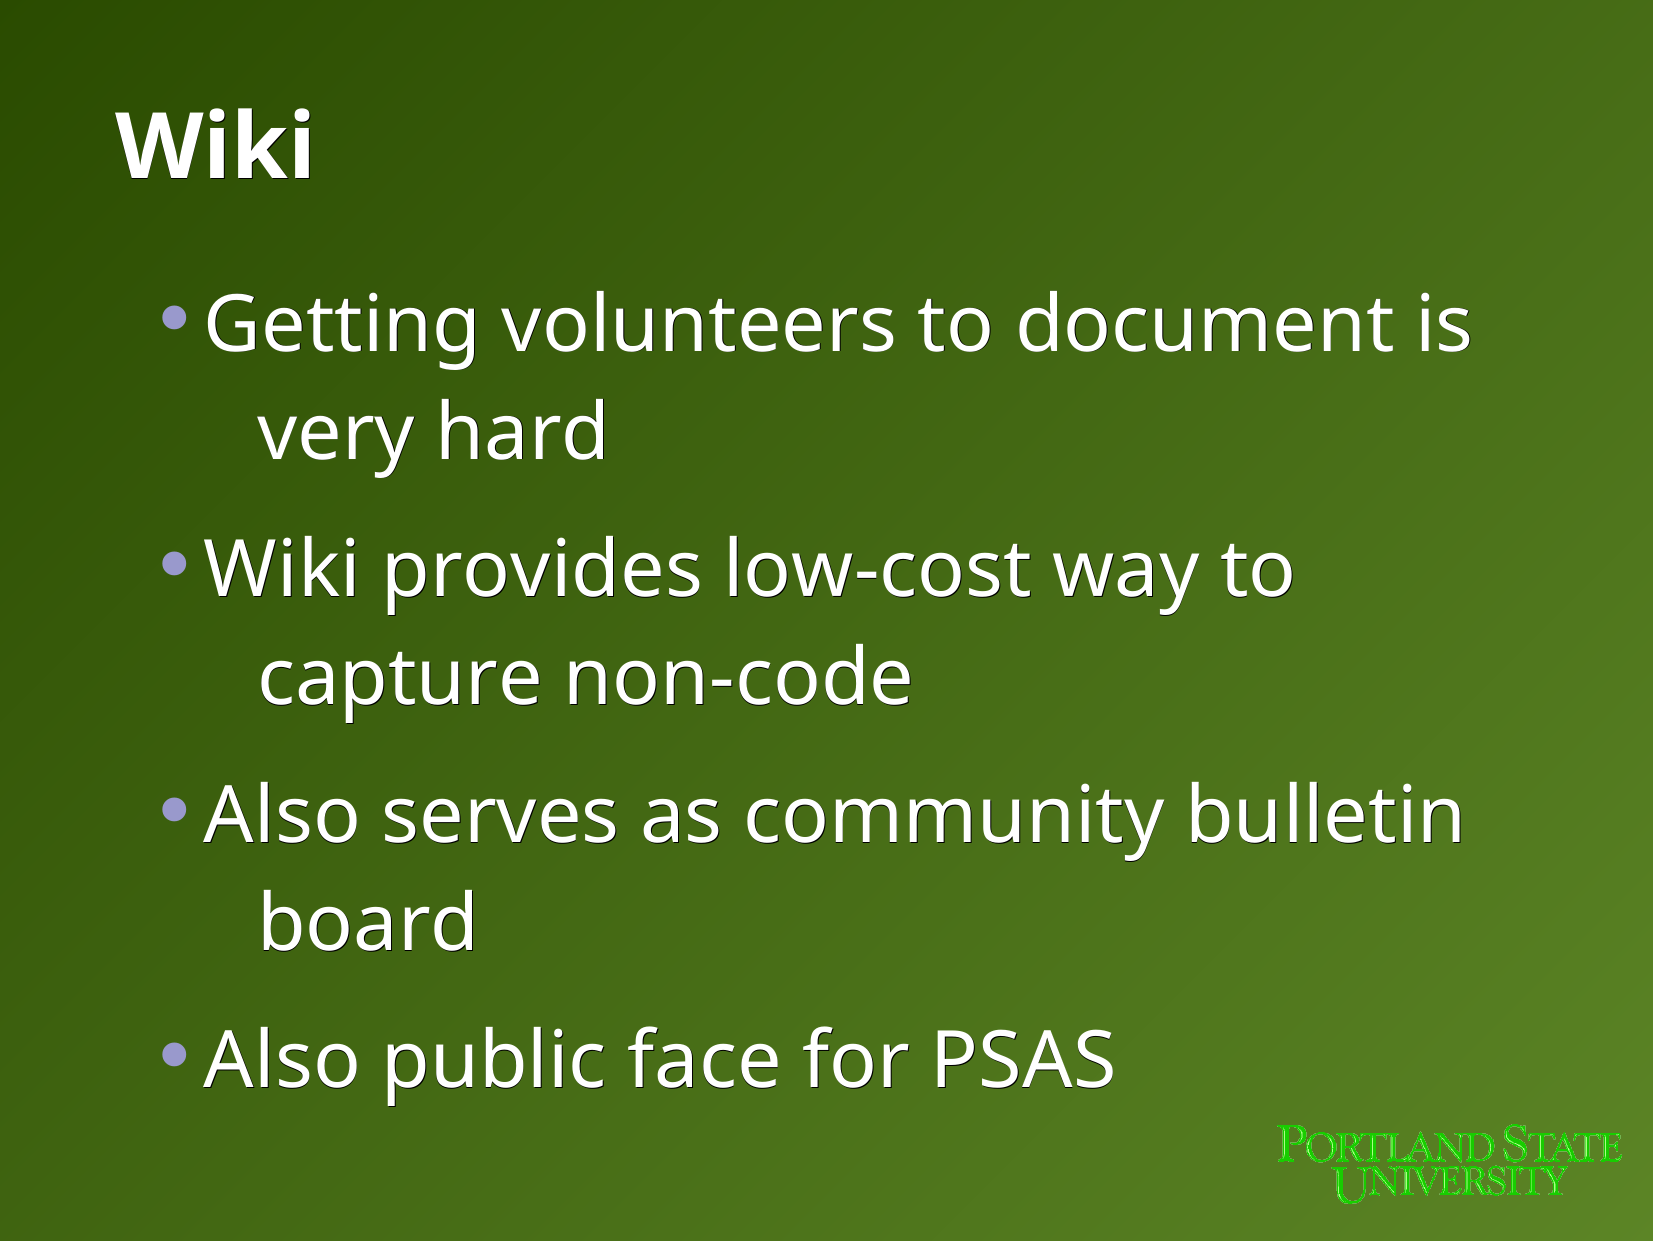

# Wiki
Getting volunteers to document is very hard
Wiki provides low-cost way to capture non-code
Also serves as community bulletin board
Also public face for PSAS